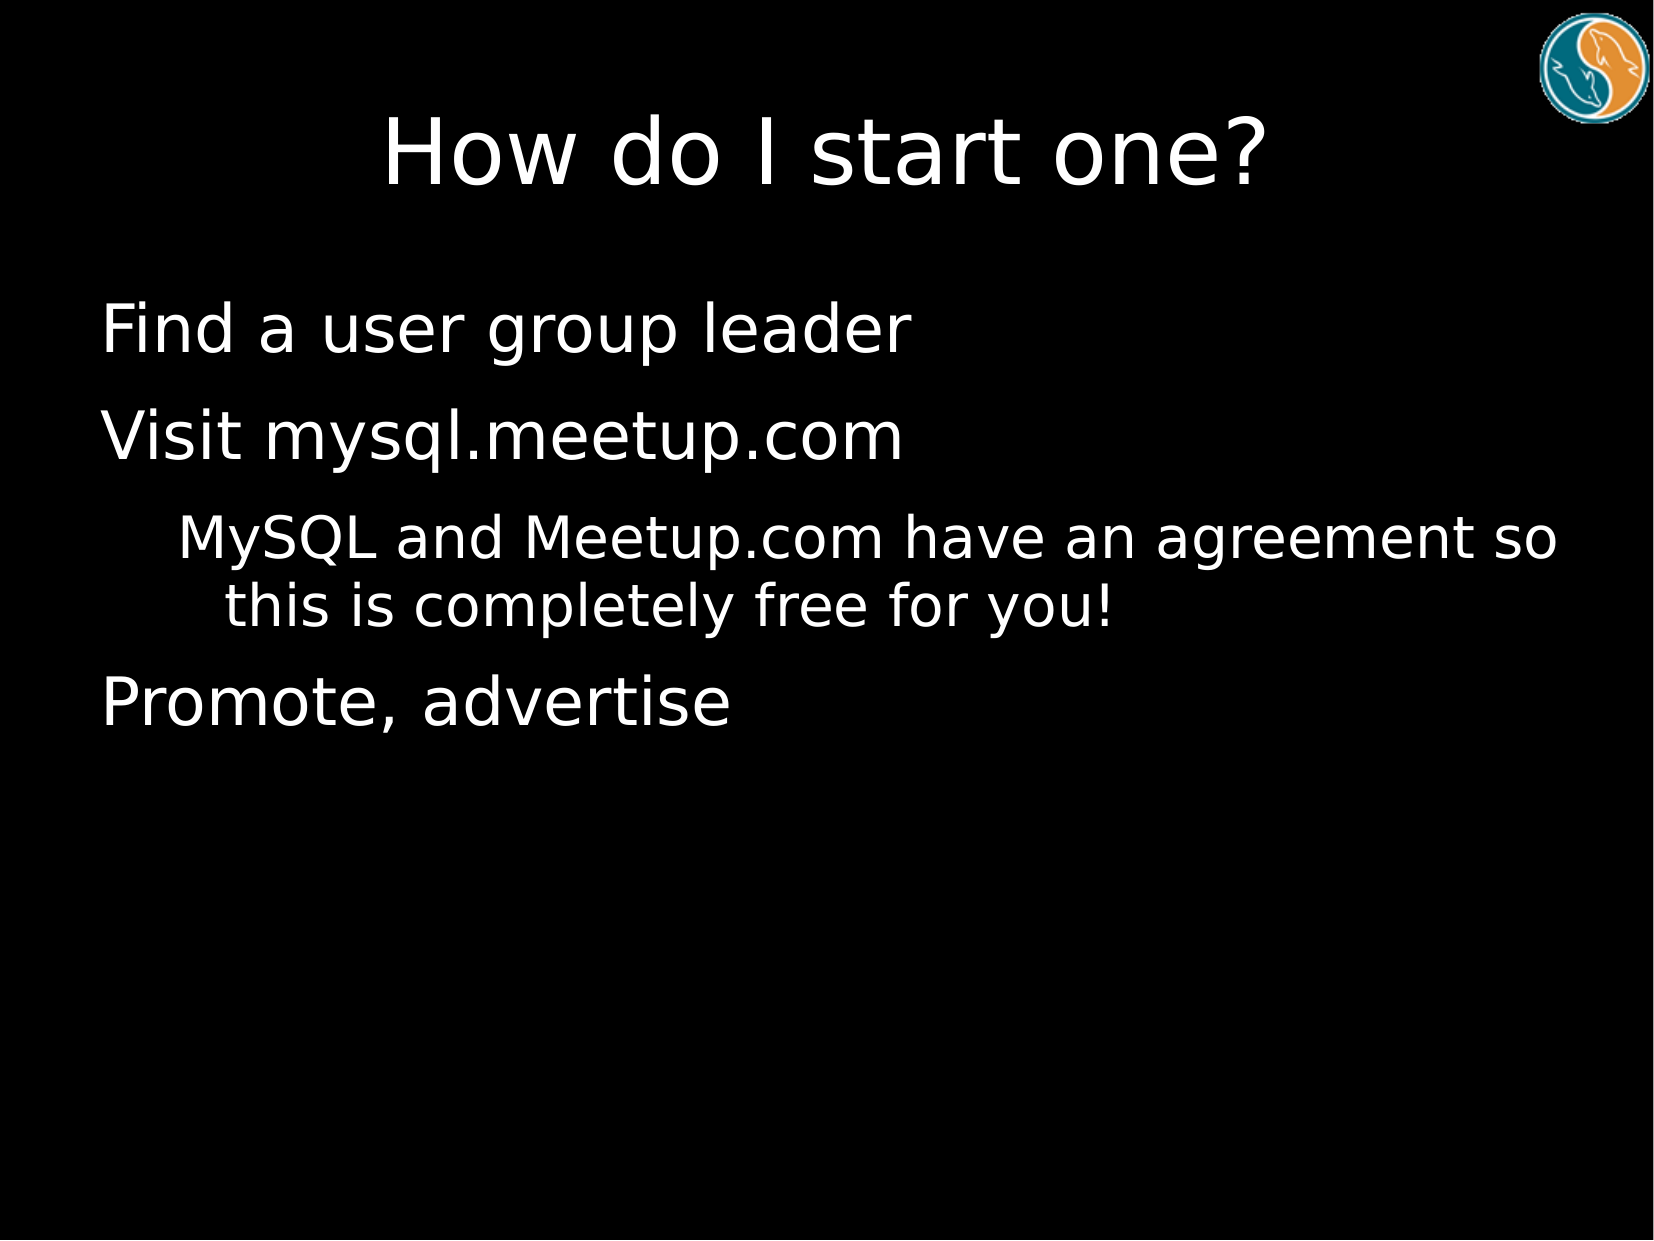

# How do I start one?
Find a user group leader
Visit mysql.meetup.com
MySQL and Meetup.com have an agreement so this is completely free for you!
Promote, advertise